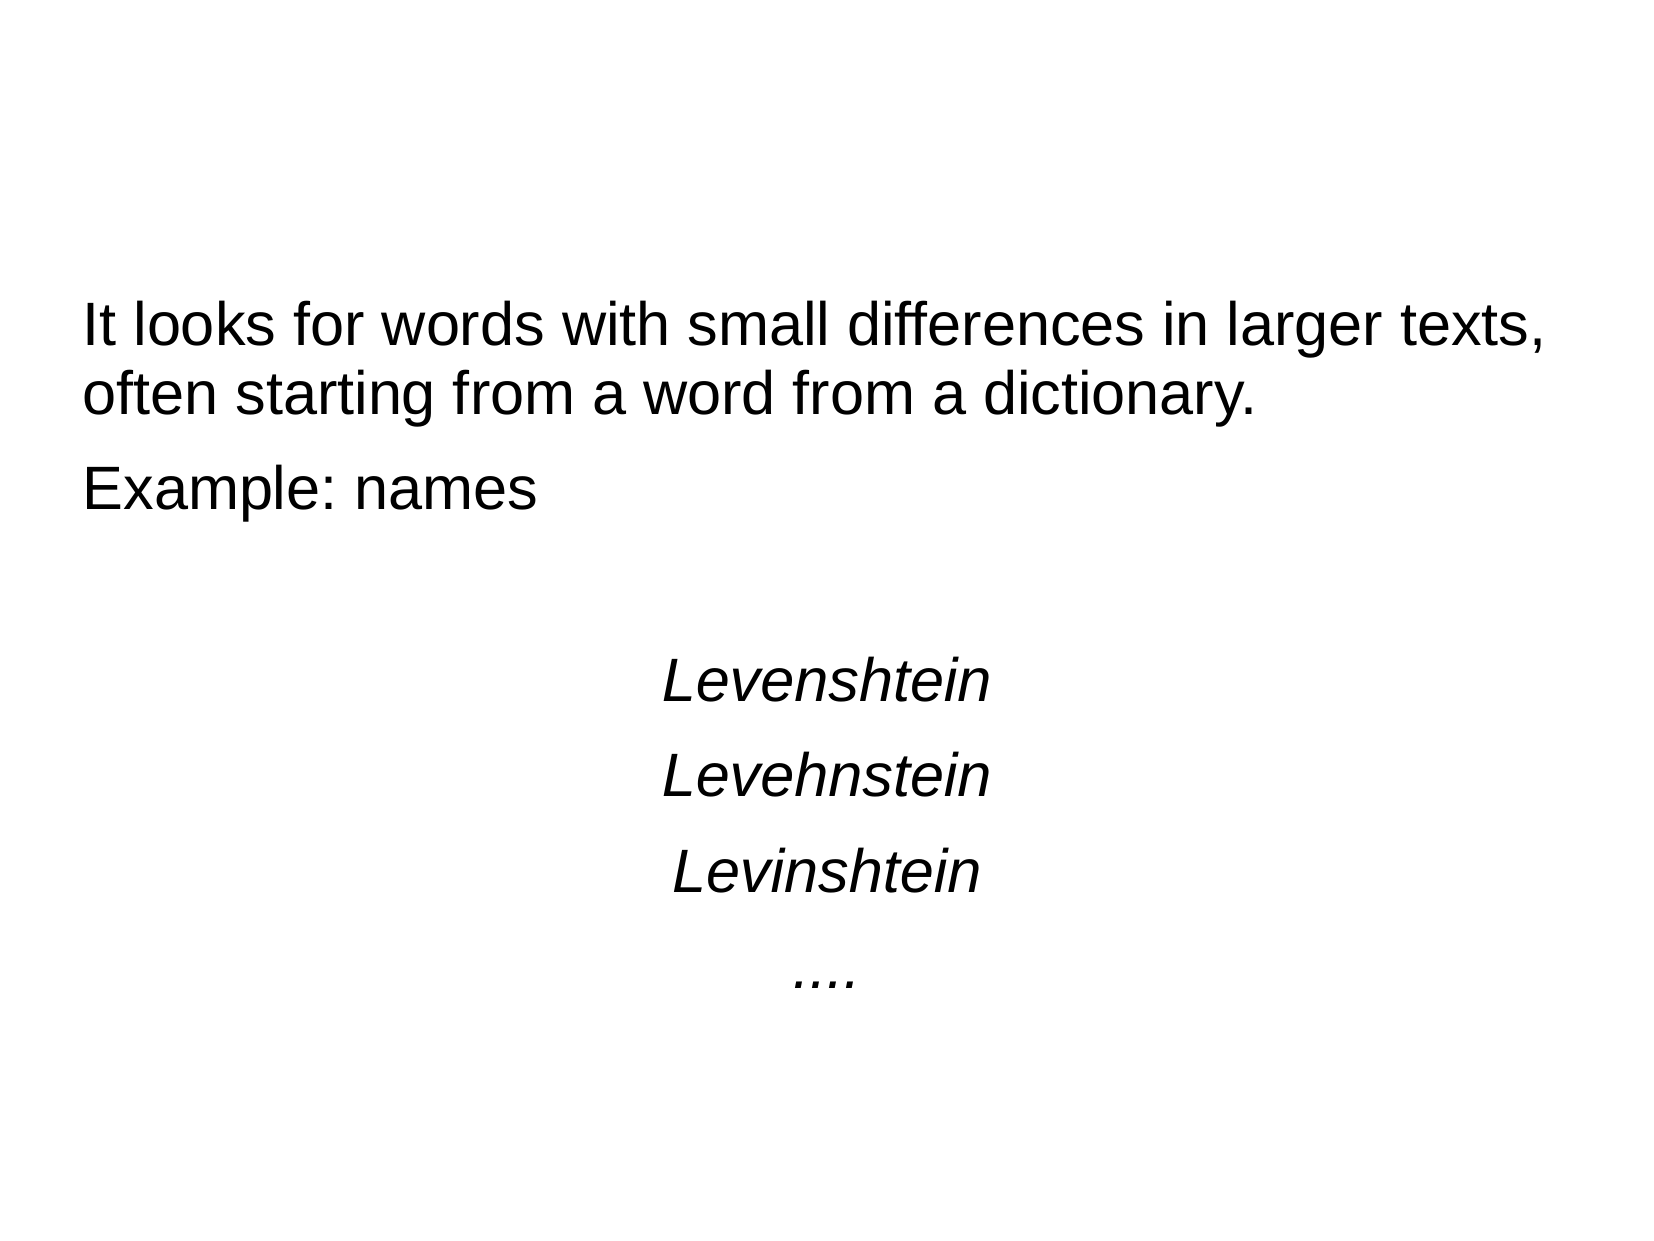

#
It looks for words with small differences in larger texts, often starting from a word from a dictionary.
Example: names
Levenshtein
Levehnstein
Levinshtein
....